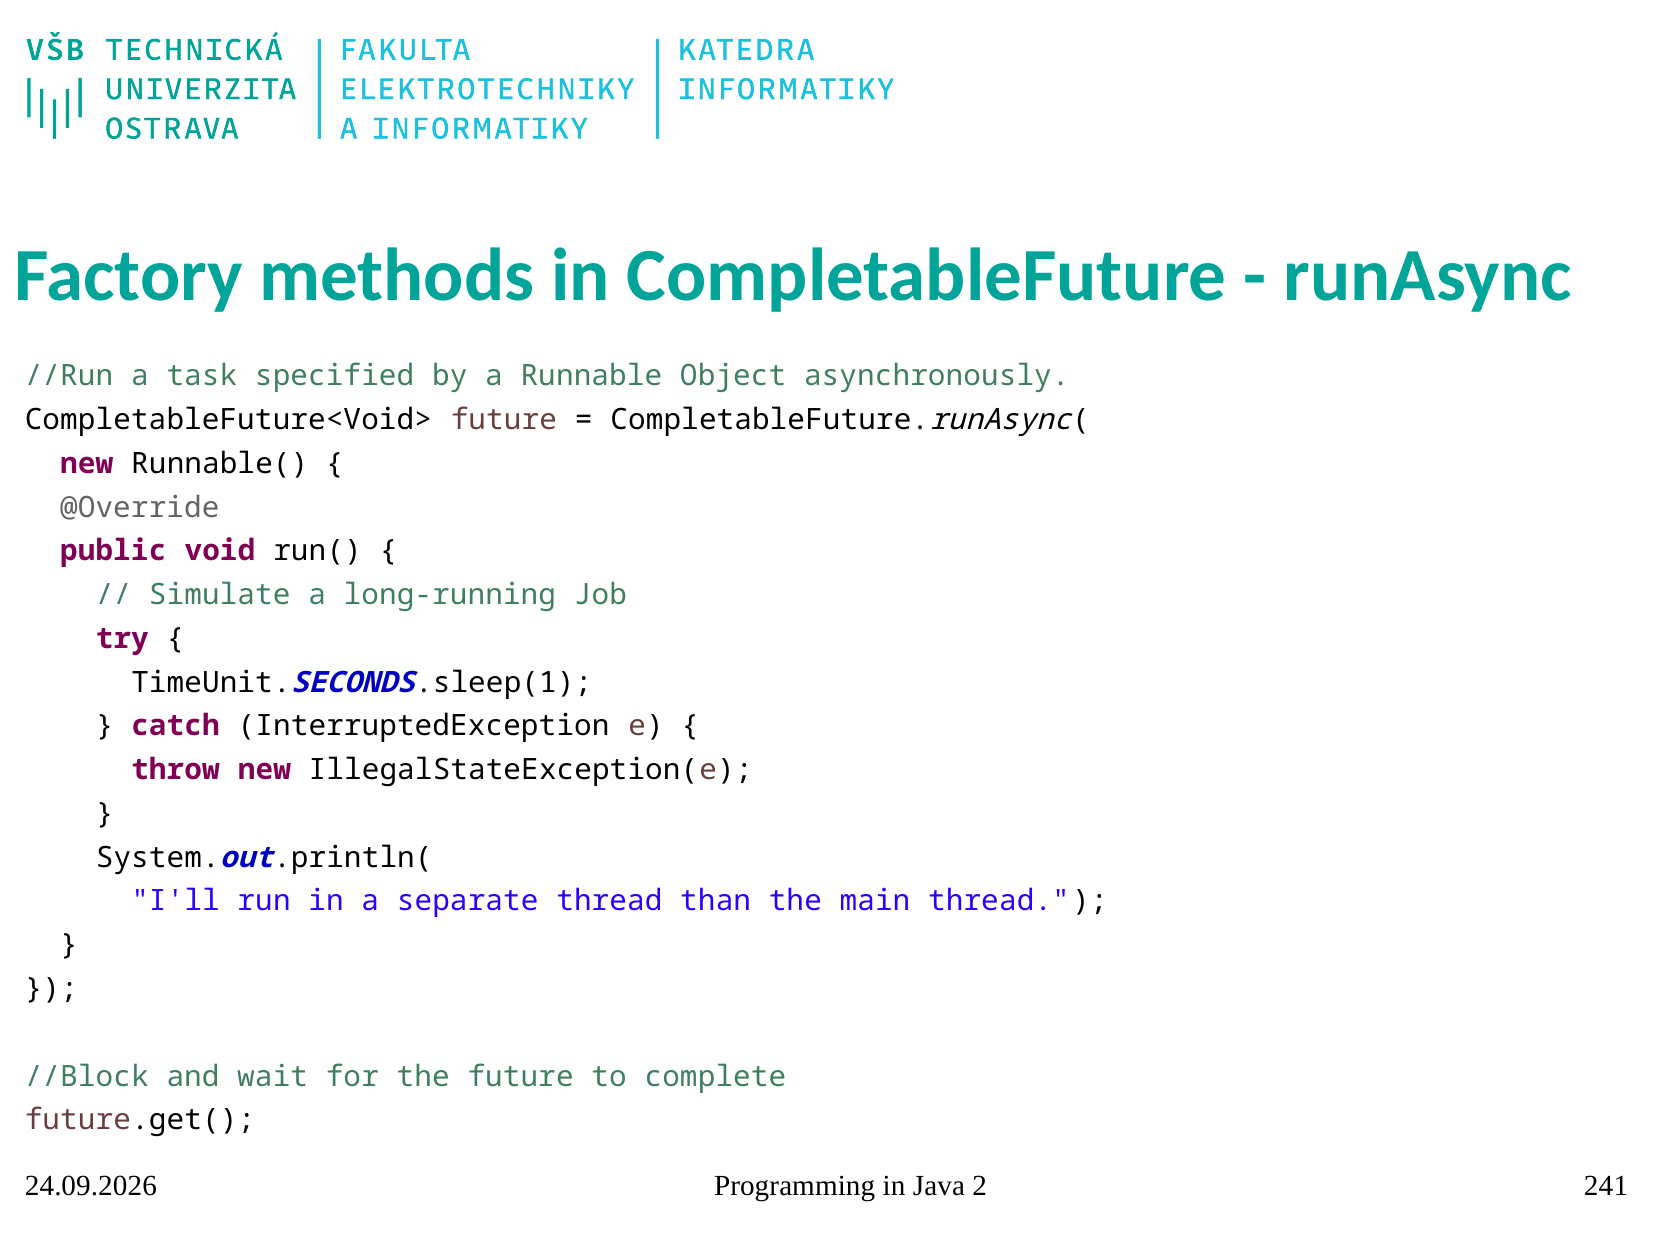

# Factory methods in CompletableFuture - runAsync
//Run a task specified by a Runnable Object asynchronously.
CompletableFuture<Void> future = CompletableFuture.runAsync(
 new Runnable() {
 @Override
 public void run() {
 // Simulate a long-running Job
 try {
 TimeUnit.SECONDS.sleep(1);
 } catch (InterruptedException e) {
 throw new IllegalStateException(e);
 }
 System.out.println(
 "I'll run in a separate thread than the main thread.");
 }
});
//Block and wait for the future to complete
future.get();
Programming in Java 2
241